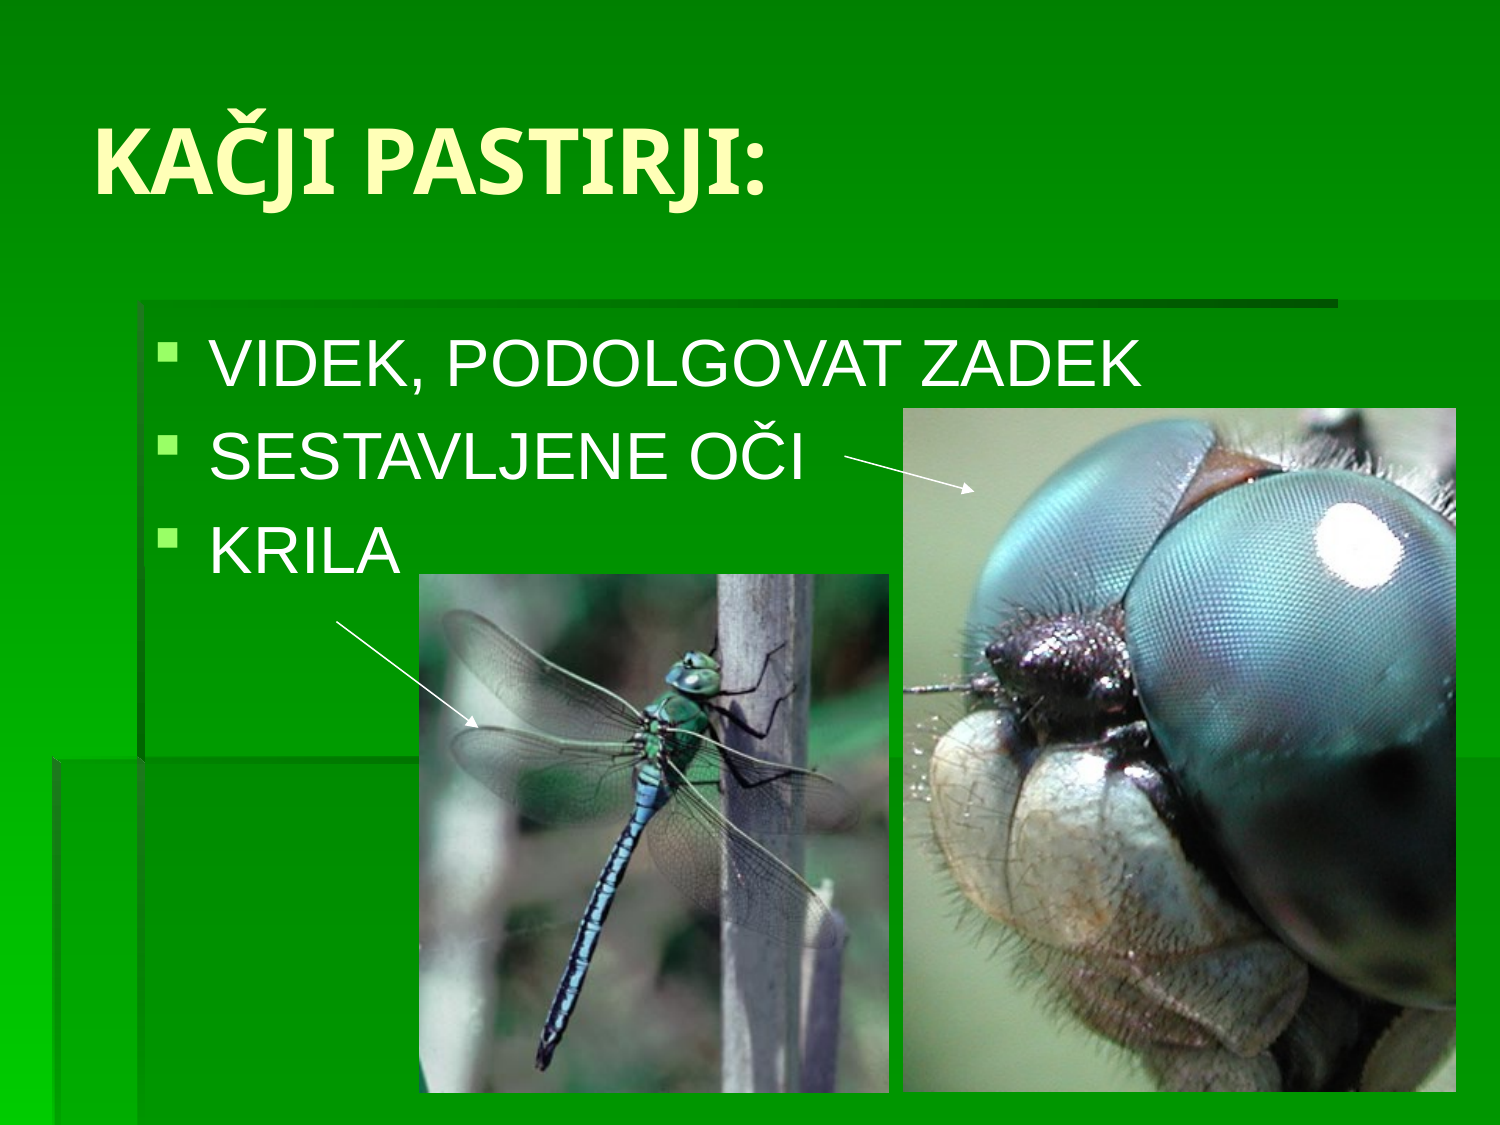

# KAČJI PASTIRJI:
VIDEK, PODOLGOVAT ZADEK
SESTAVLJENE OČI
KRILA